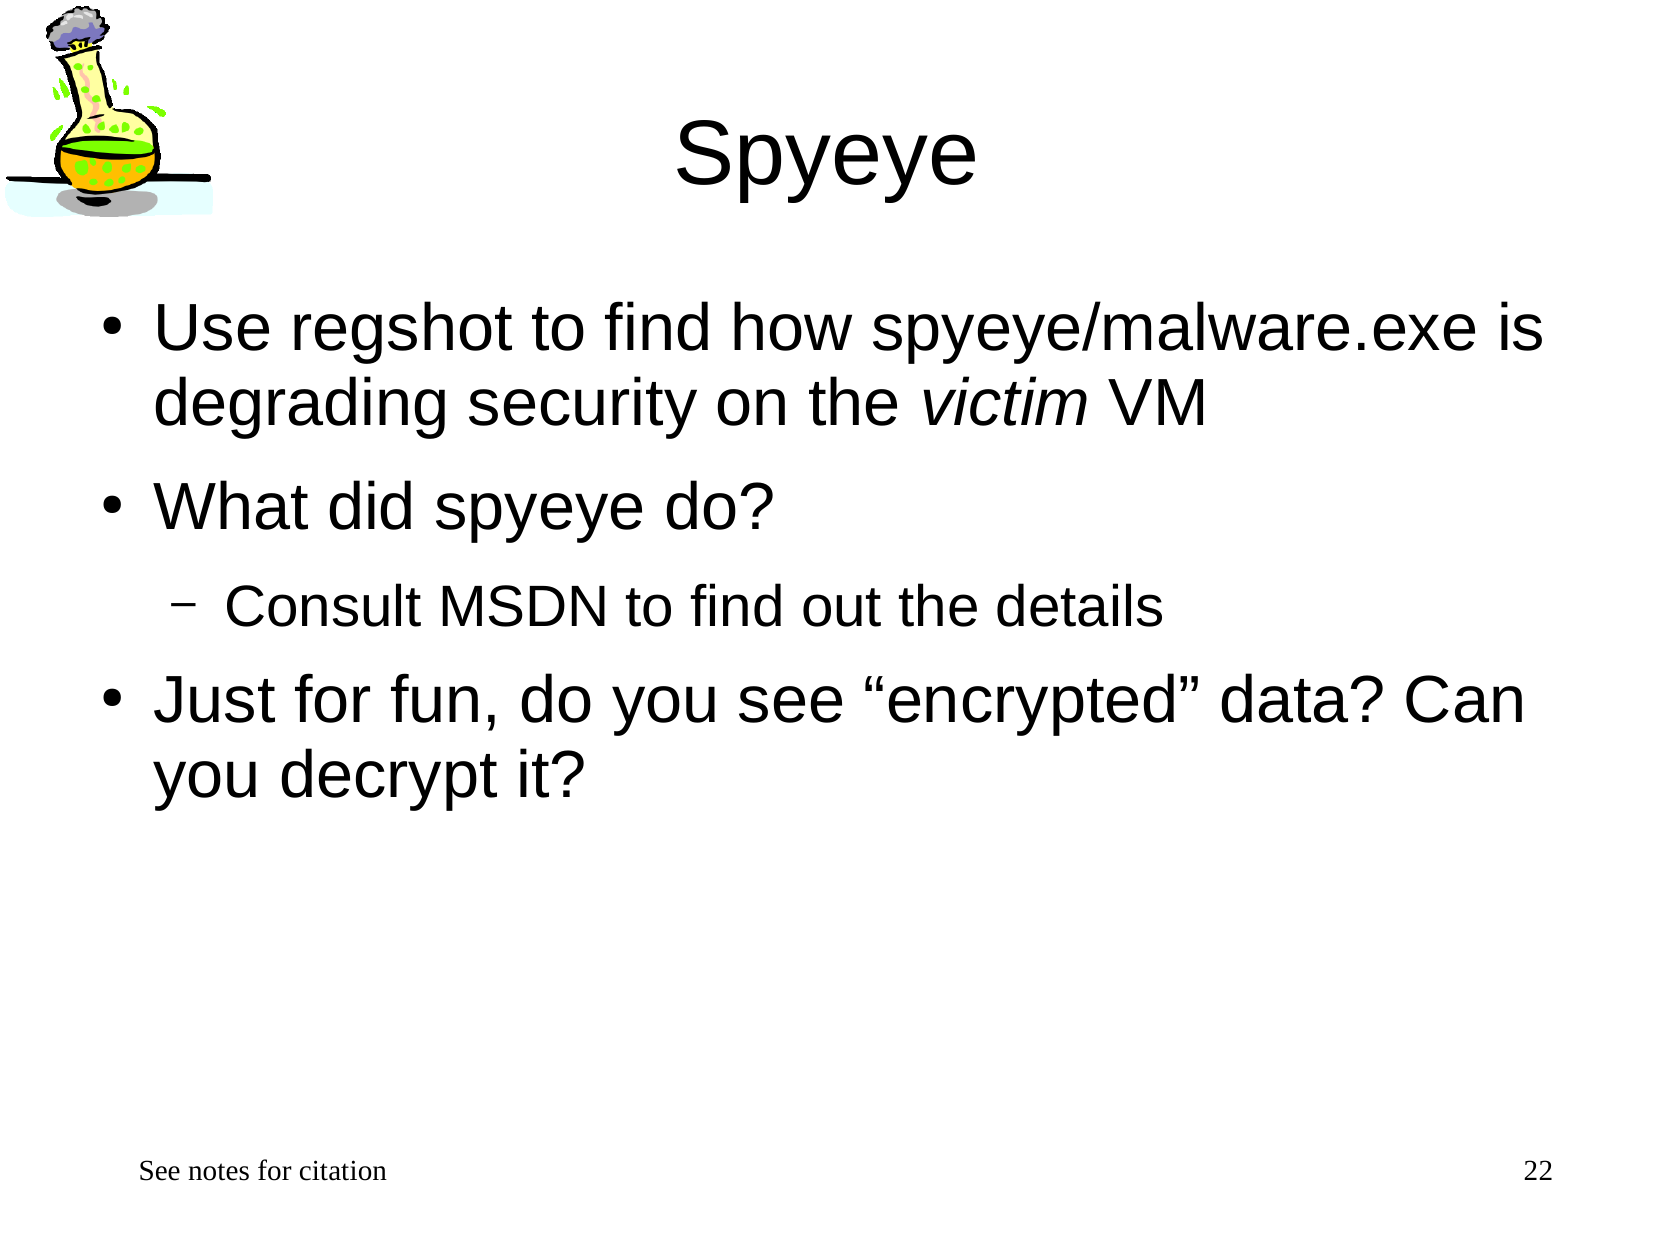

# Spyeye
Use regshot to find how spyeye/malware.exe is degrading security on the victim VM
What did spyeye do?
Consult MSDN to find out the details
Just for fun, do you see “encrypted” data? Can you decrypt it?
See notes for citation
22